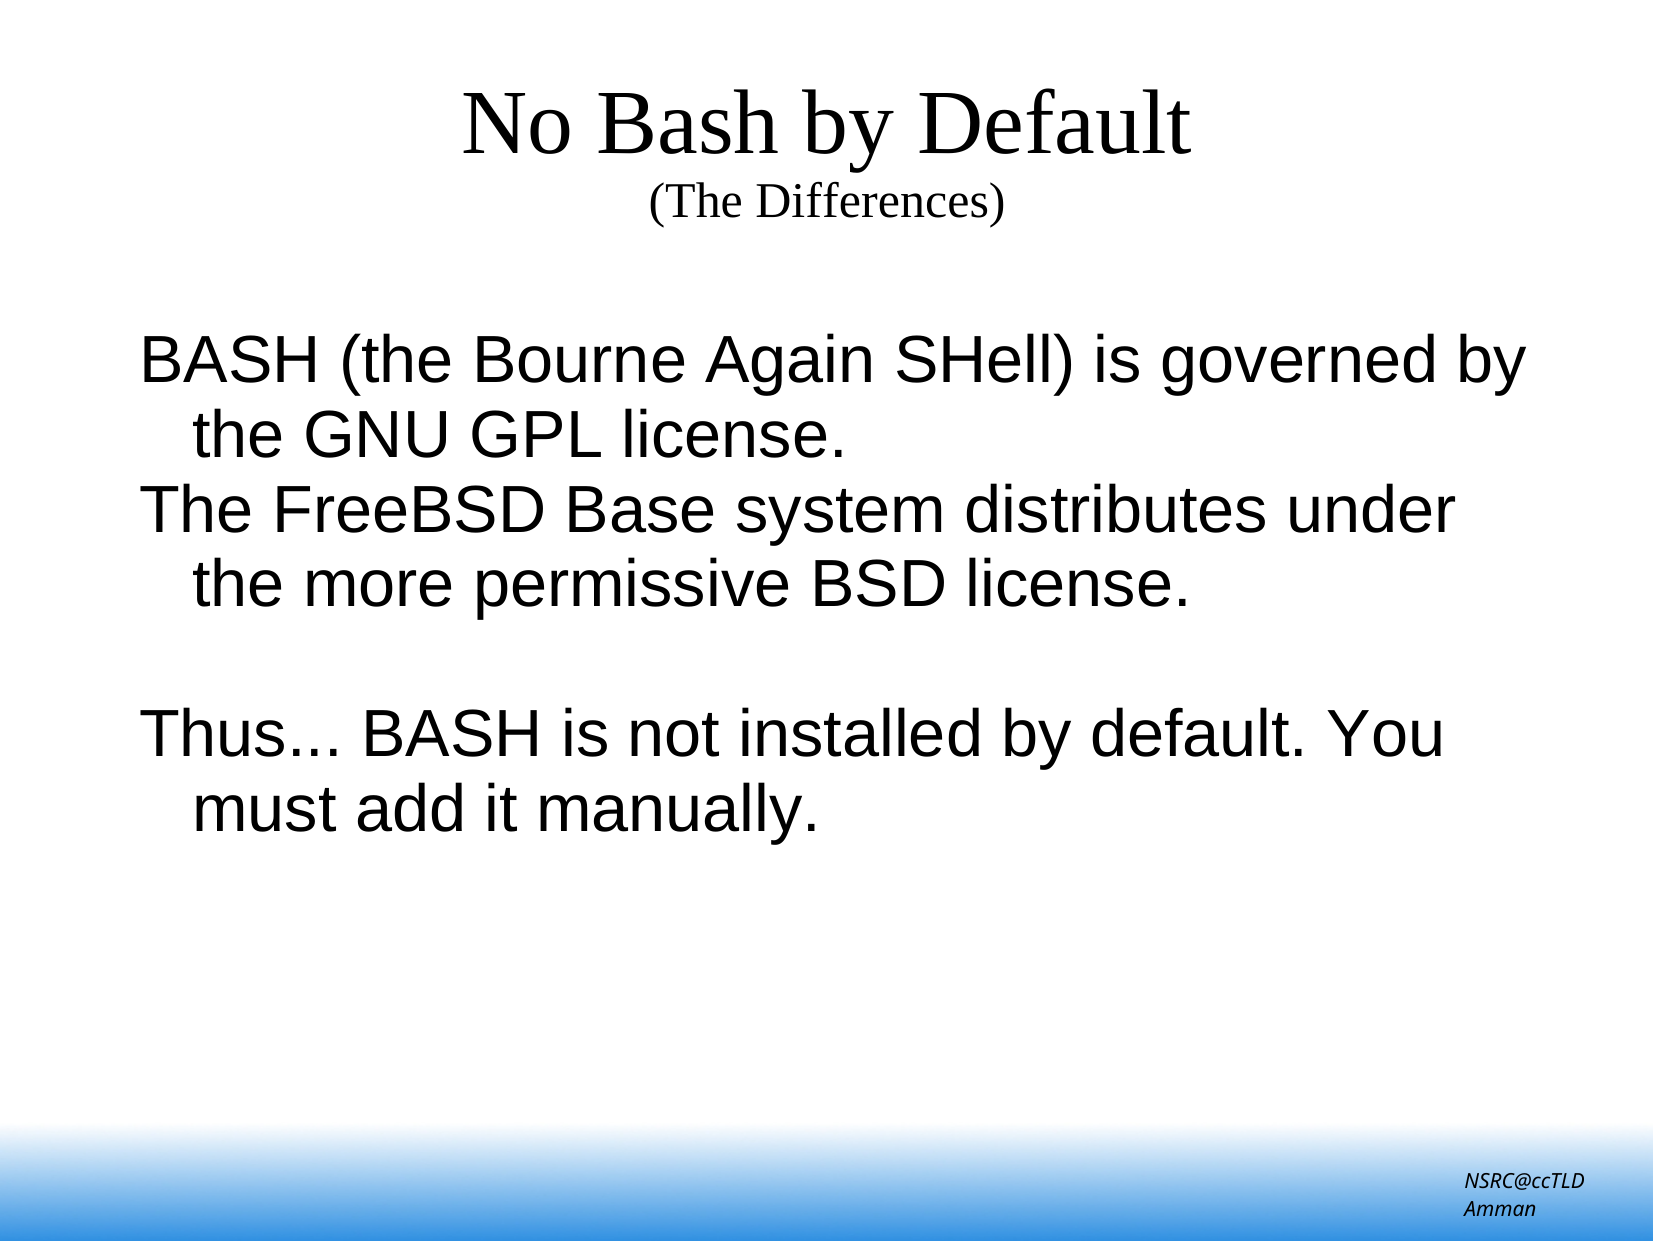

# No Bash by Default (The Differences)
BASH (the Bourne Again SHell) is governed by the GNU GPL license.
The FreeBSD Base system distributes under the more permissive BSD license.
Thus... BASH is not installed by default. You must add it manually.